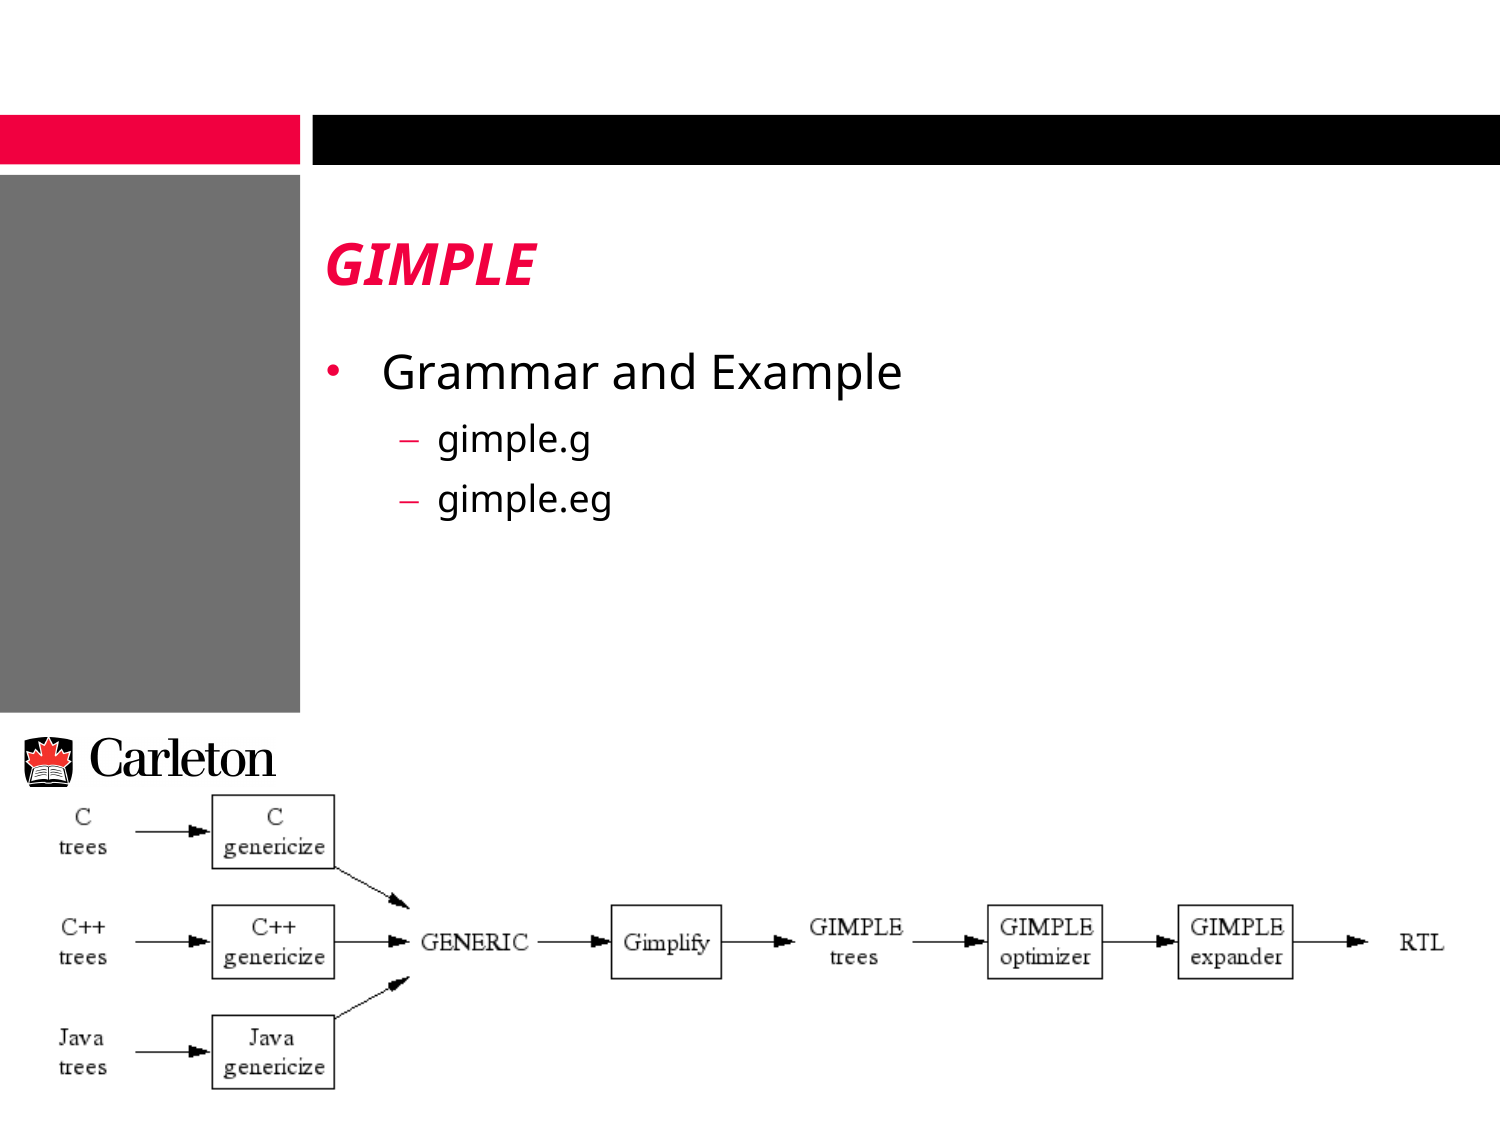

# GIMPLE
Grammar and Example
gimple.g
gimple.eg
15